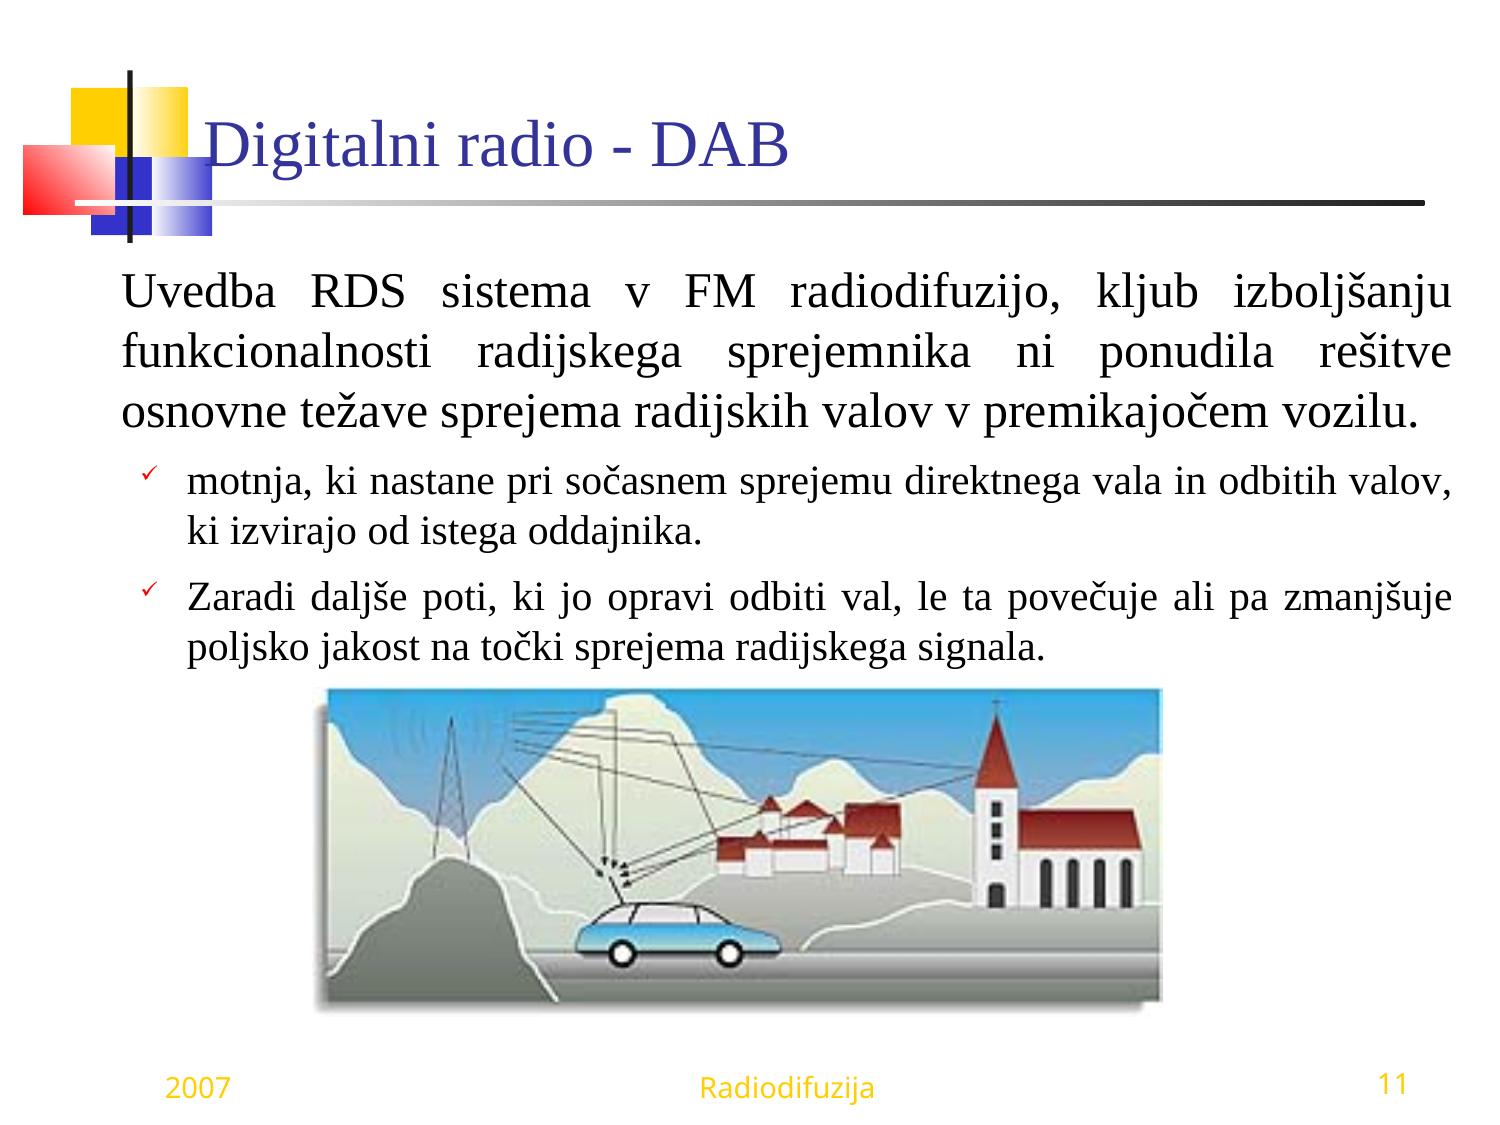

# Digitalni radio - DAB
	Uvedba RDS sistema v FM radiodifuzijo, kljub izboljšanju funkcionalnosti radijskega sprejemnika ni ponudila rešitve osnovne težave sprejema radijskih valov v premikajočem vozilu.
motnja, ki nastane pri sočasnem sprejemu direktnega vala in odbitih valov, ki izvirajo od istega oddajnika.
Zaradi daljše poti, ki jo opravi odbiti val, le ta povečuje ali pa zmanjšuje poljsko jakost na točki sprejema radijskega signala.
2007
Radiodifuzija